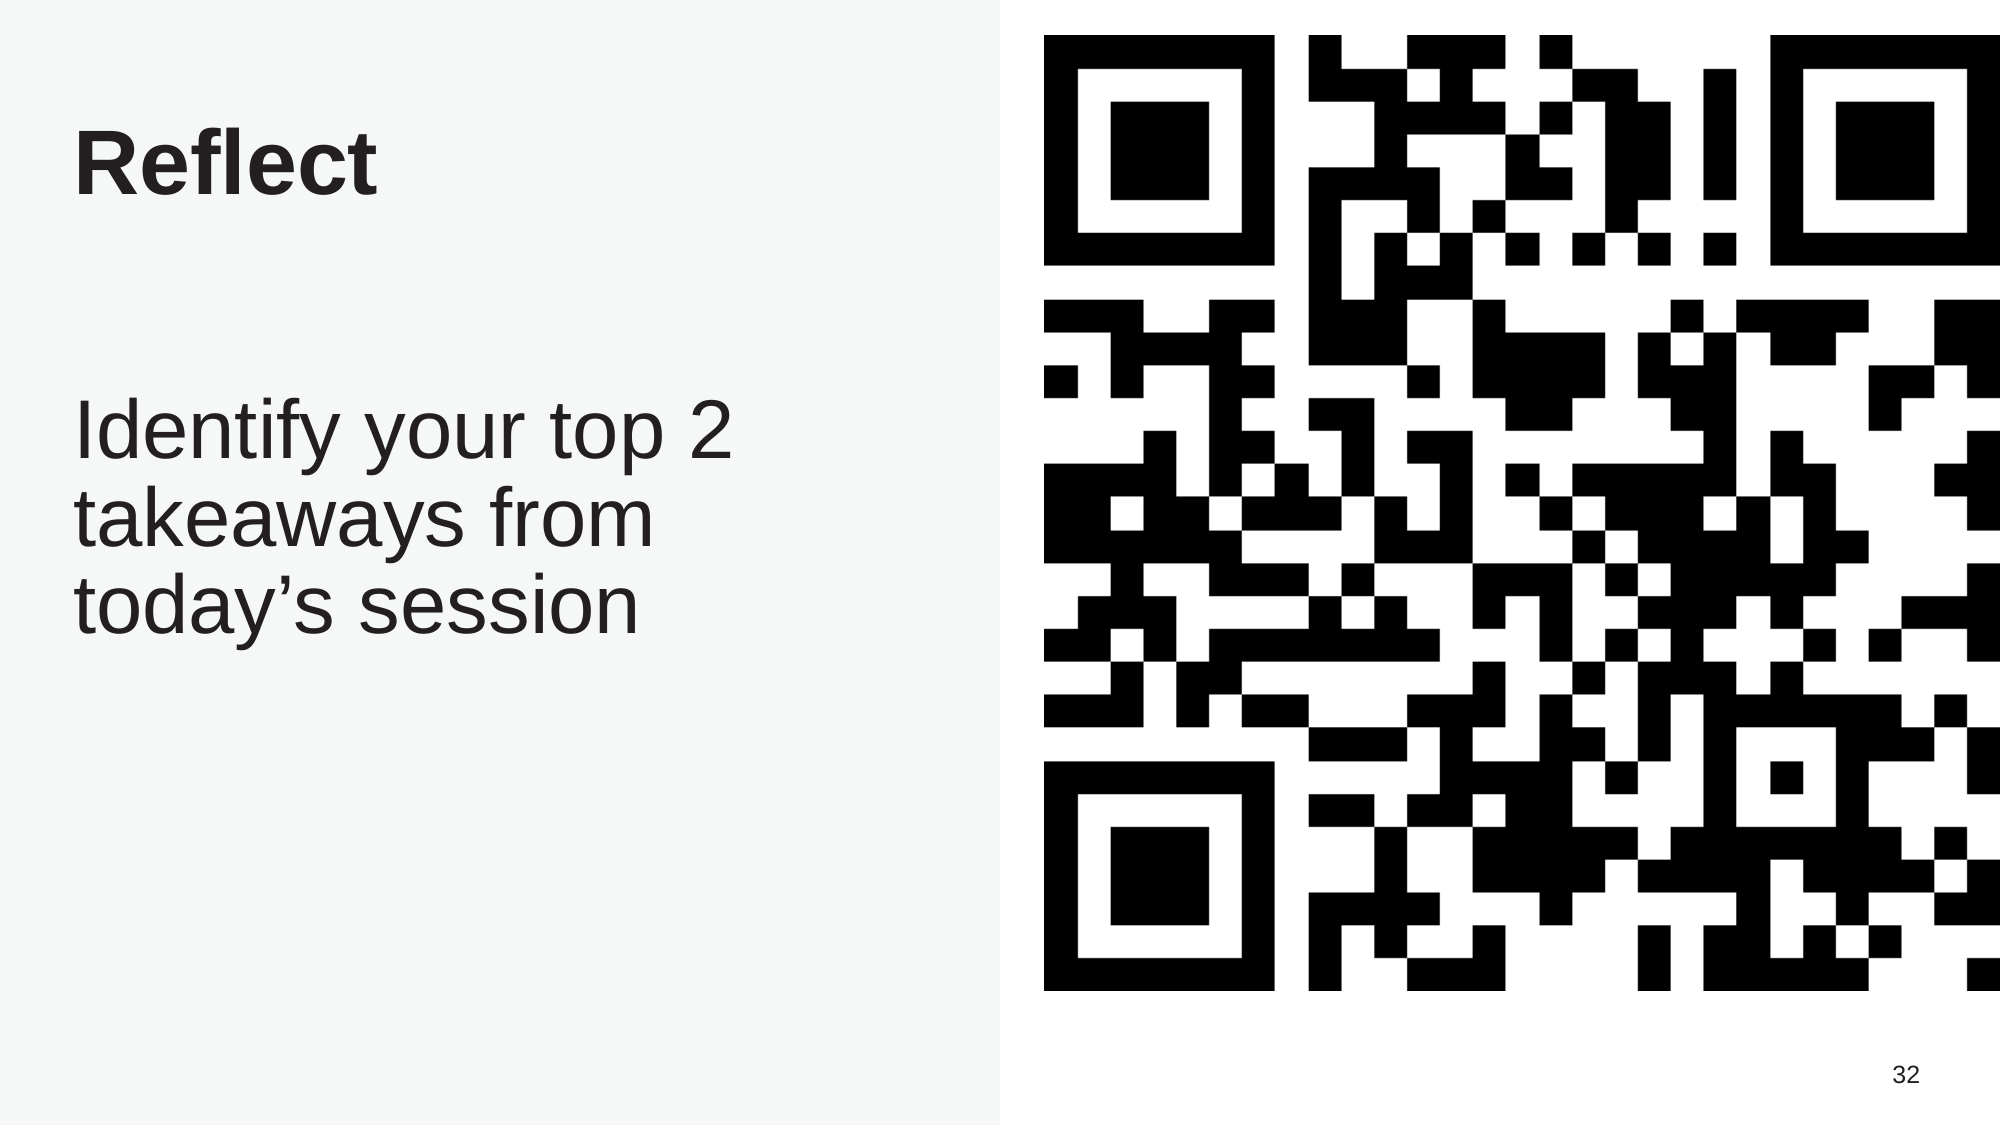

# Reflect Identify your top 2 takeaways from today’s session